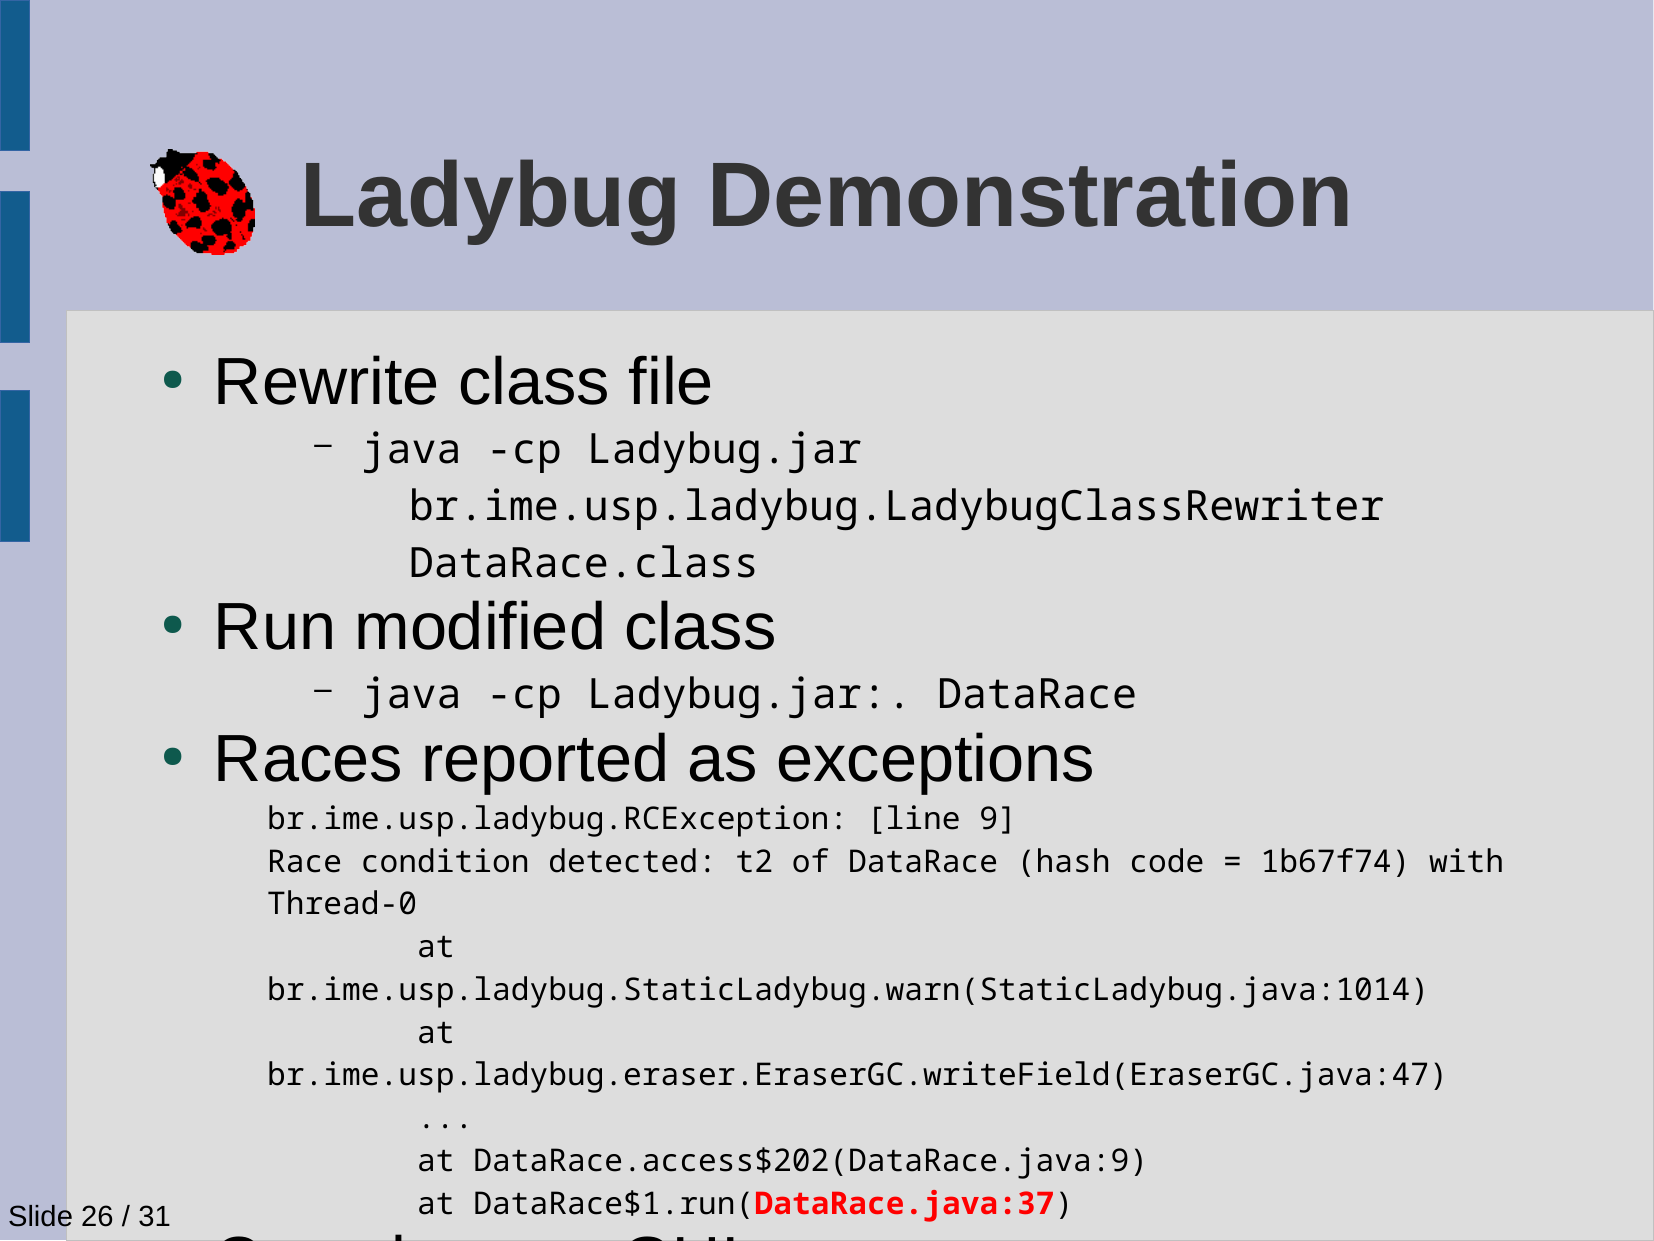

# Ladybug Demonstration
Rewrite class file
java -cp Ladybug.jar br.ime.usp.ladybug.LadybugClassRewriter DataRace.class
Run modified class
java -cp Ladybug.jar:. DataRace
Races reported as exceptions
br.ime.usp.ladybug.RCException: [line 9]
Race condition detected: t2 of DataRace (hash code = 1b67f74) with Thread-0
 at br.ime.usp.ladybug.StaticLadybug.warn(StaticLadybug.java:1014)
 at br.ime.usp.ladybug.eraser.EraserGC.writeField(EraserGC.java:47)
 ...
 at DataRace.access$202(DataRace.java:9)
 at DataRace$1.run(DataRace.java:37)
Can also use GUI
Slide 26 / 31